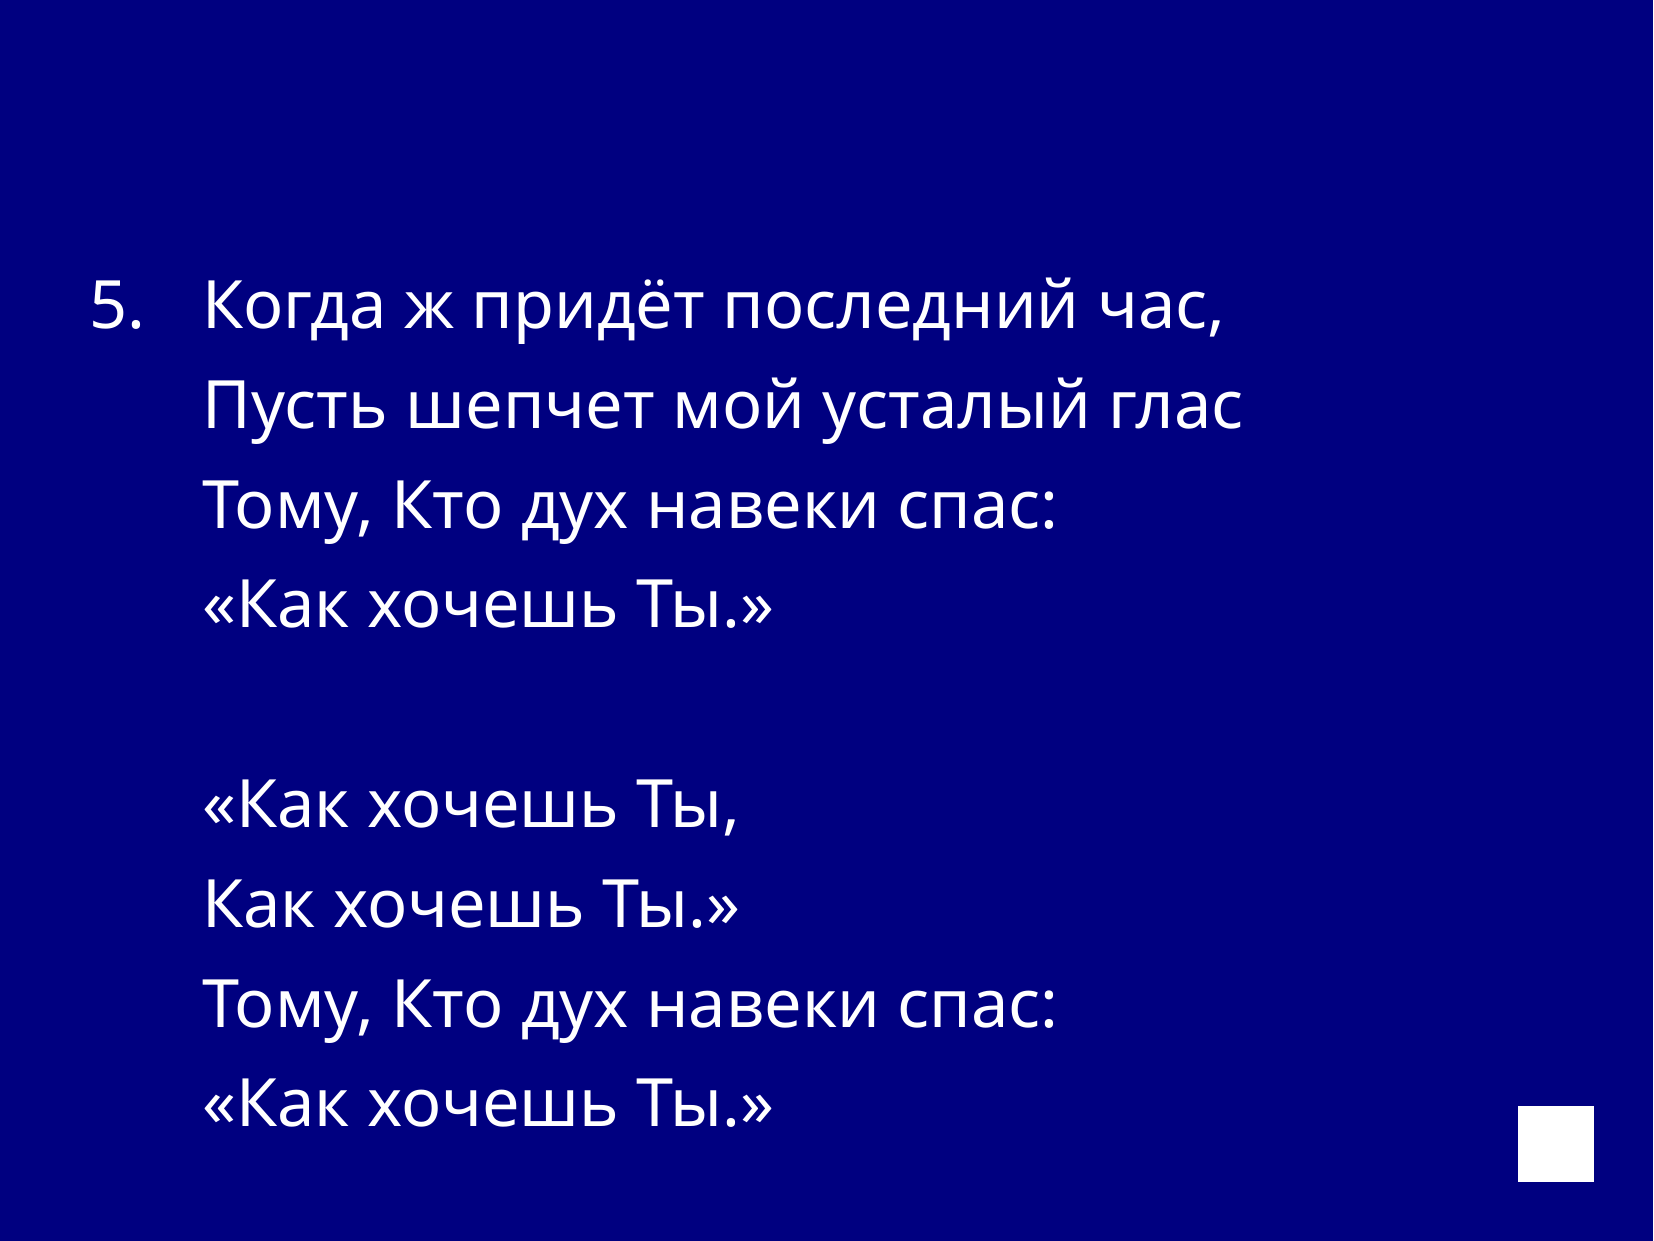

5.	Когда ж придёт последний час,
	Пусть шепчет мой усталый глас
	Тому, Кто дух навеки спас:
	«Как хочешь Ты.»
	«Как хочешь Ты,
	Как хочешь Ты.»
	Тому, Кто дух навеки спас:
	«Как хочешь Ты.»